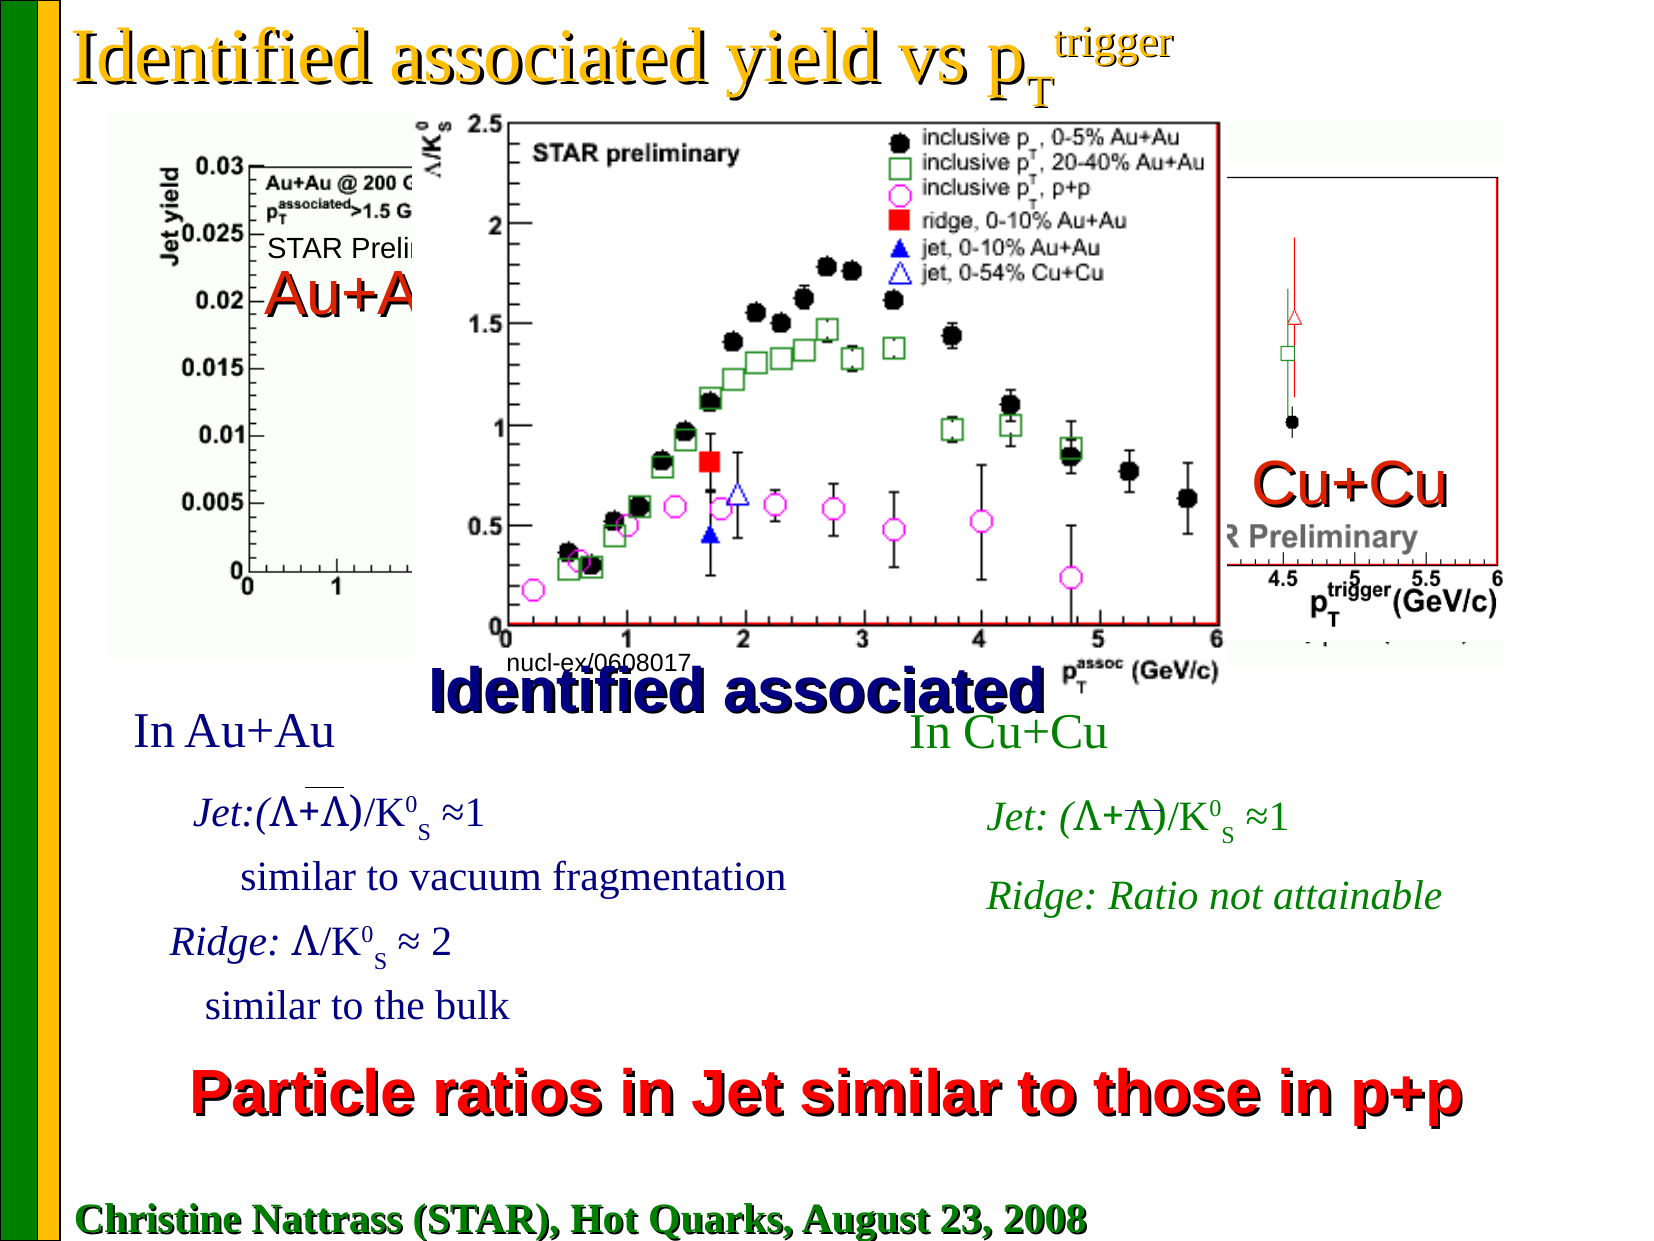

Identified associated yield vs pTtrigger
STAR Preliminary
Au+Au
STAR Preliminary
Au+Au
Cu+Cu
nucl-ex/0608017
Identified associated
In Au+Au
Jet:(Λ+Λ)/K0S ≈1
similar to vacuum fragmentation
Ridge: Λ/K0S ≈ 2
similar to the bulk
# In Cu+Cu
Jet: (Λ+Λ)/K0S ≈1
Ridge: Ratio not attainable
Particle ratios in Jet similar to those in p+p